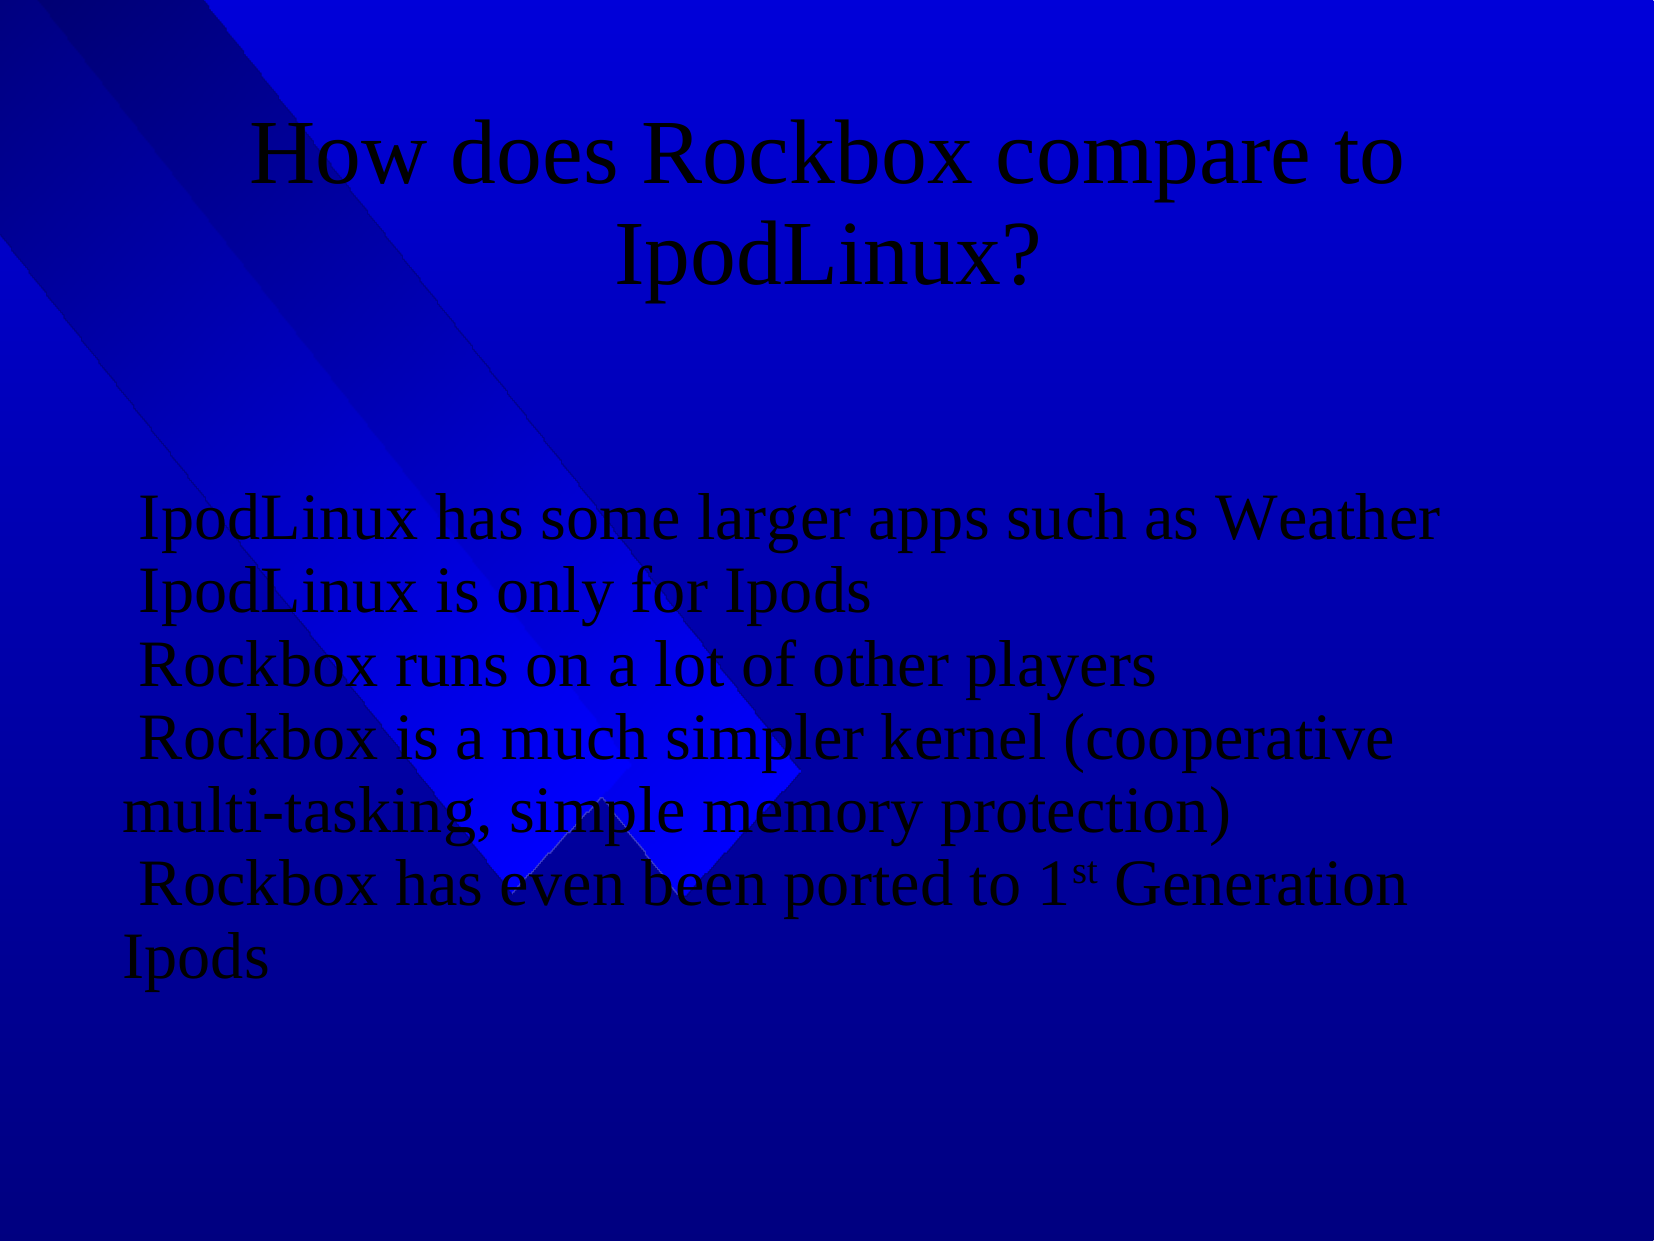

# How does Rockbox compare to IpodLinux?
 IpodLinux has some larger apps such as Weather
 IpodLinux is only for Ipods
 Rockbox runs on a lot of other players
 Rockbox is a much simpler kernel (cooperative multi-tasking, simple memory protection)
 Rockbox has even been ported to 1st Generation Ipods